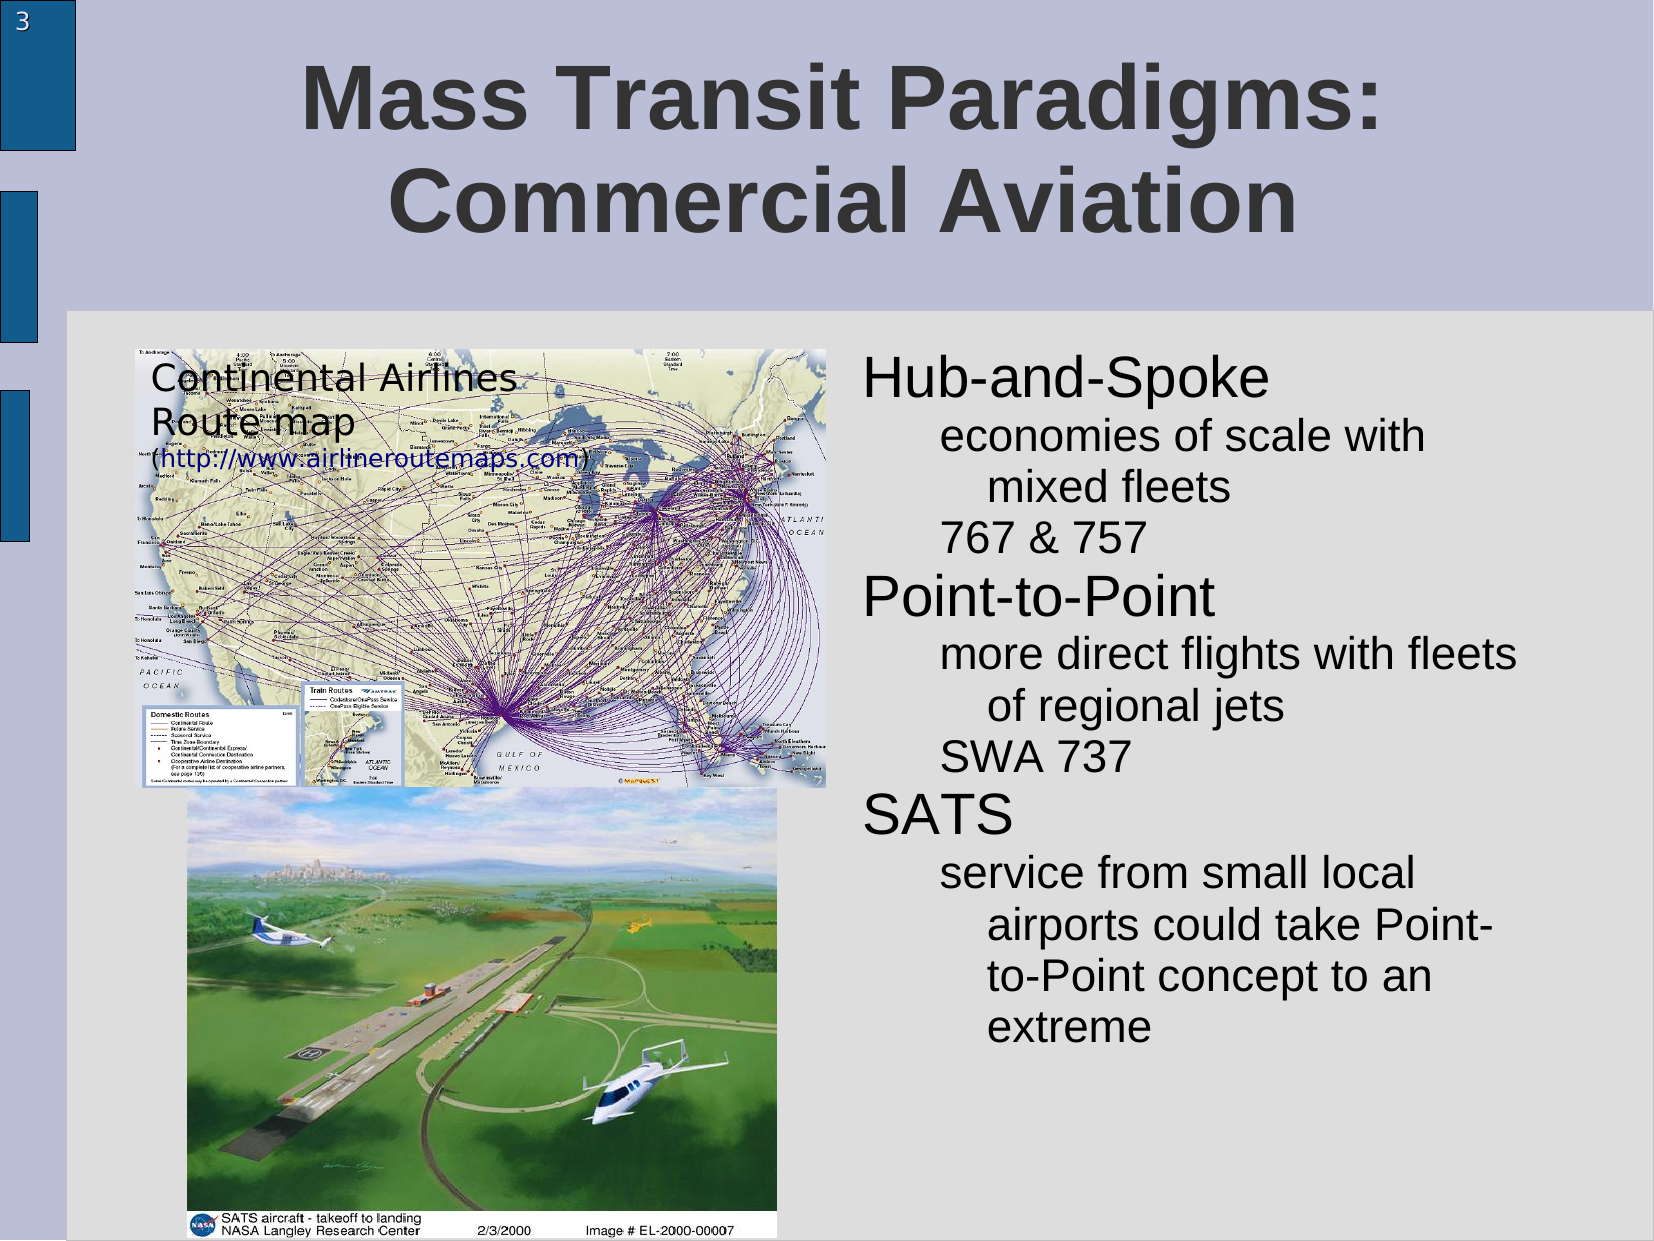

# Mass Transit Paradigms: Commercial Aviation
Hub-and-Spoke
economies of scale with mixed fleets
767 & 757
Point-to-Point
more direct flights with fleets of regional jets
SWA 737
SATS
service from small local airports could take Point-to-Point concept to an extreme